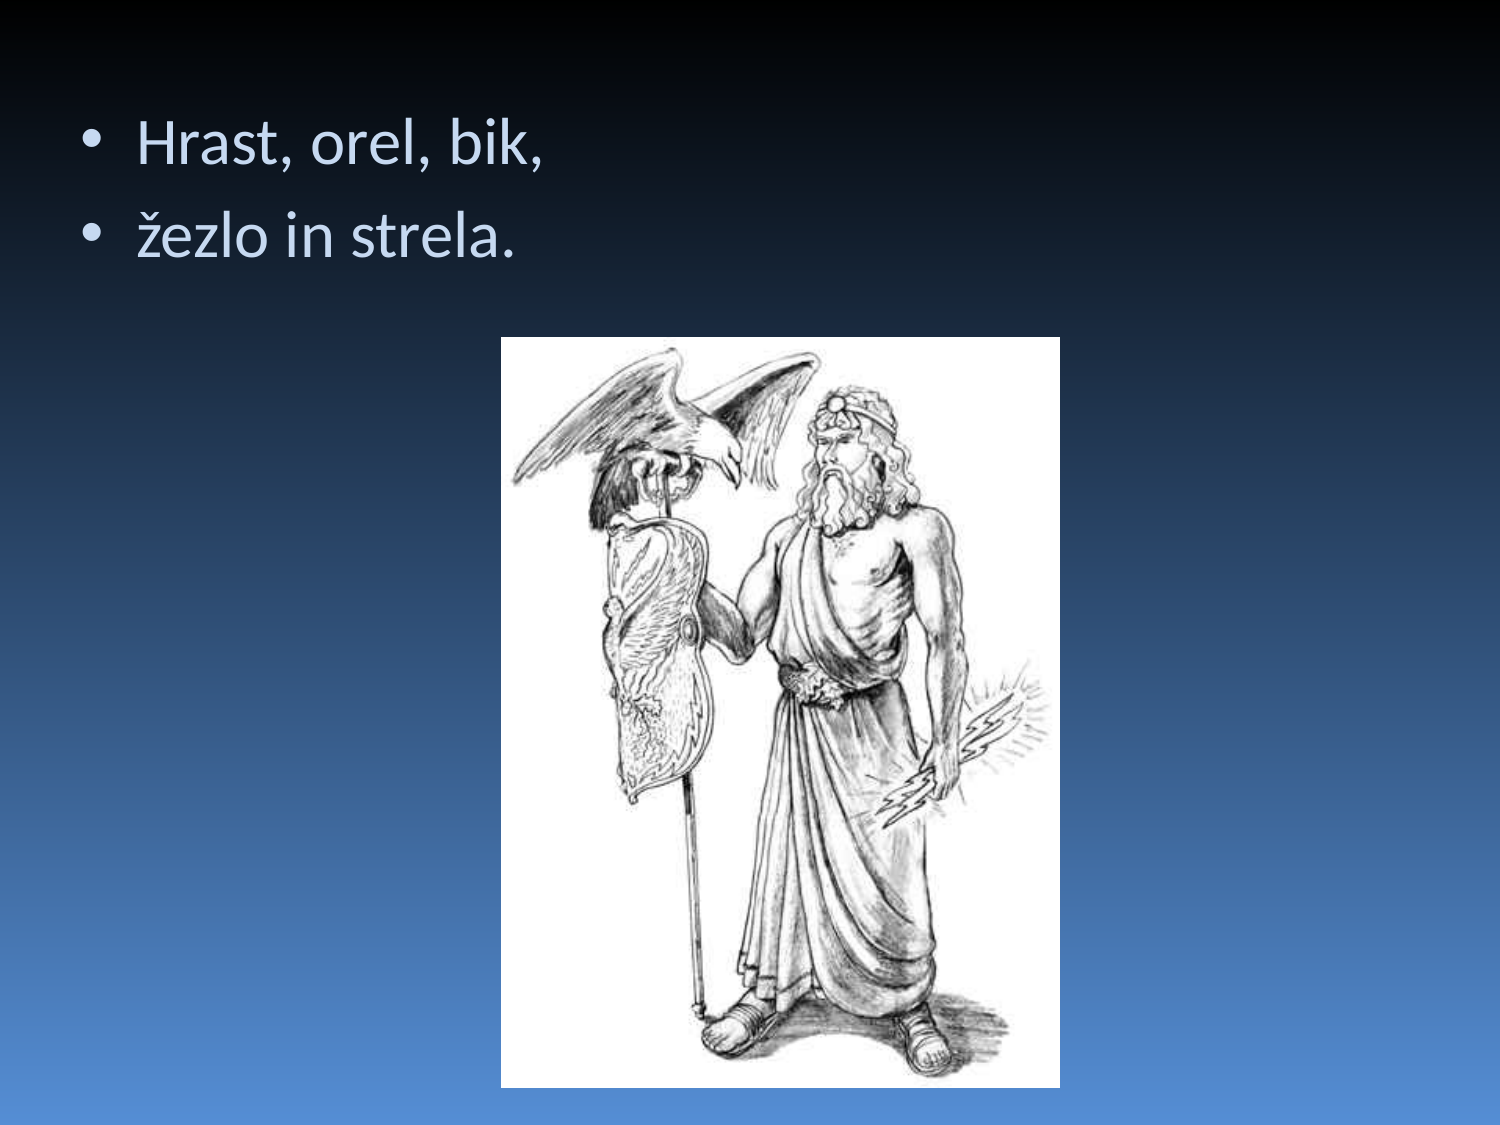

# Hrast, orel, bik,
žezlo in strela.